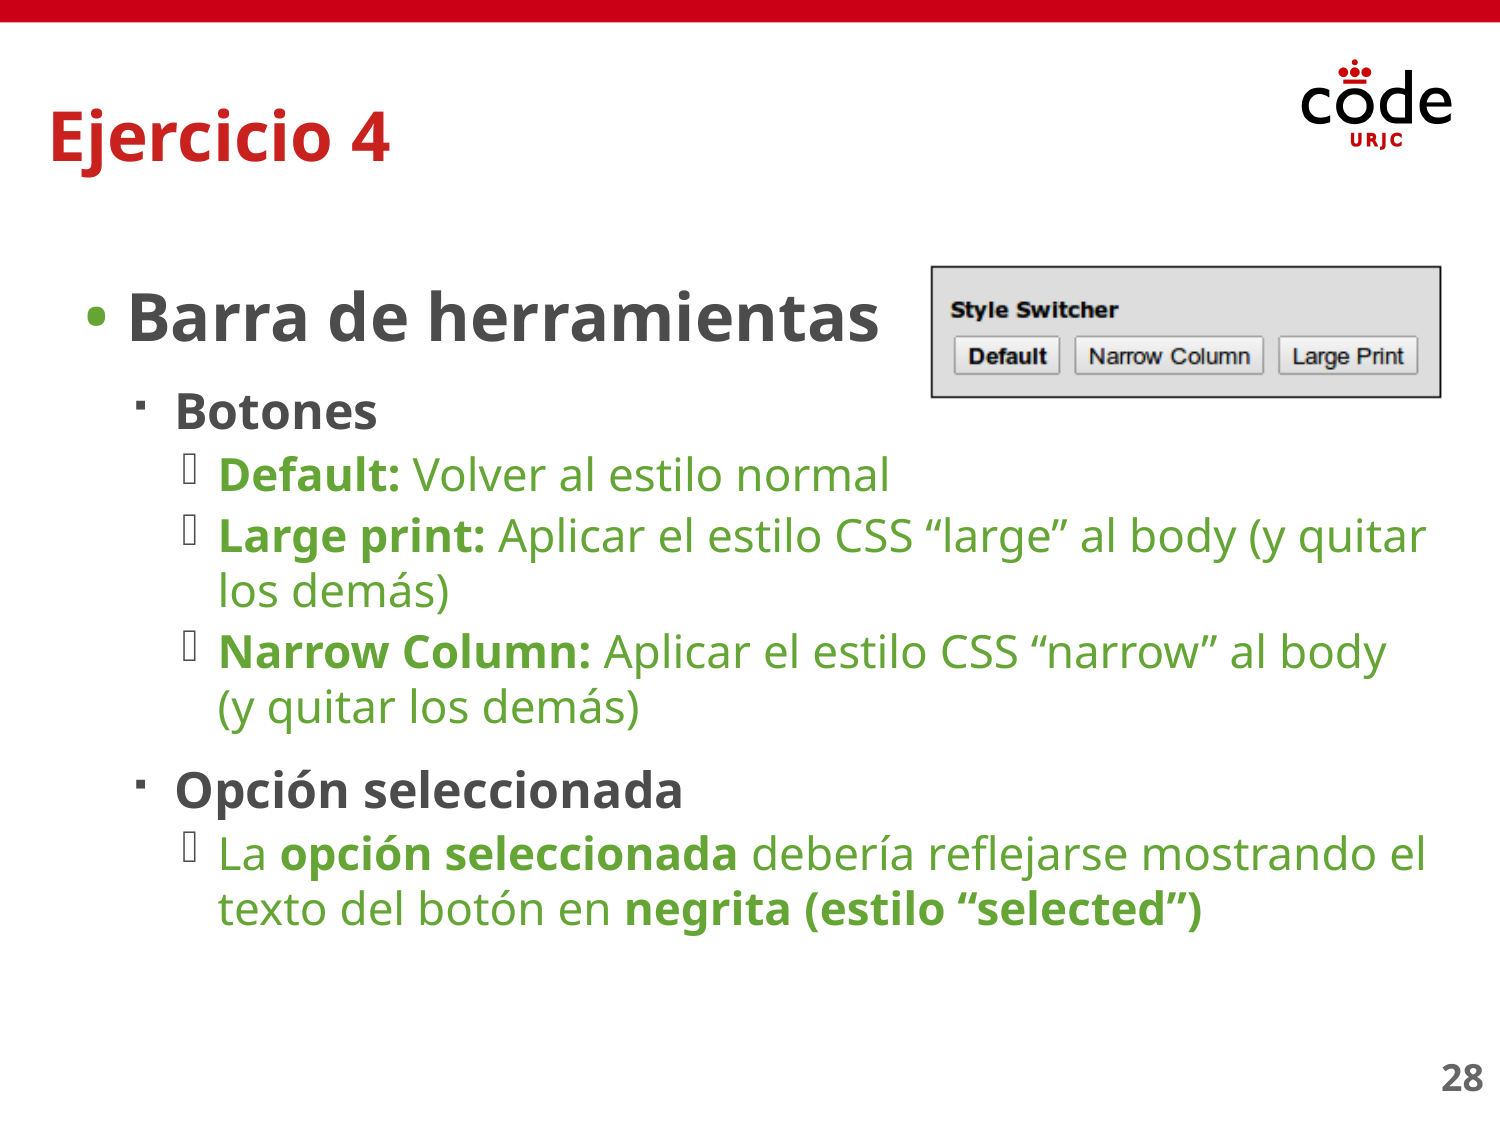

# Ejercicio 4
Barra de herramientas
Botones
Default: Volver al estilo normal
Large print: Aplicar el estilo CSS “large” al body (y quitar los demás)
Narrow Column: Aplicar el estilo CSS “narrow” al body (y quitar los demás)
Opción seleccionada
La opción seleccionada debería reflejarse mostrando el texto del botón en negrita (estilo “selected”)